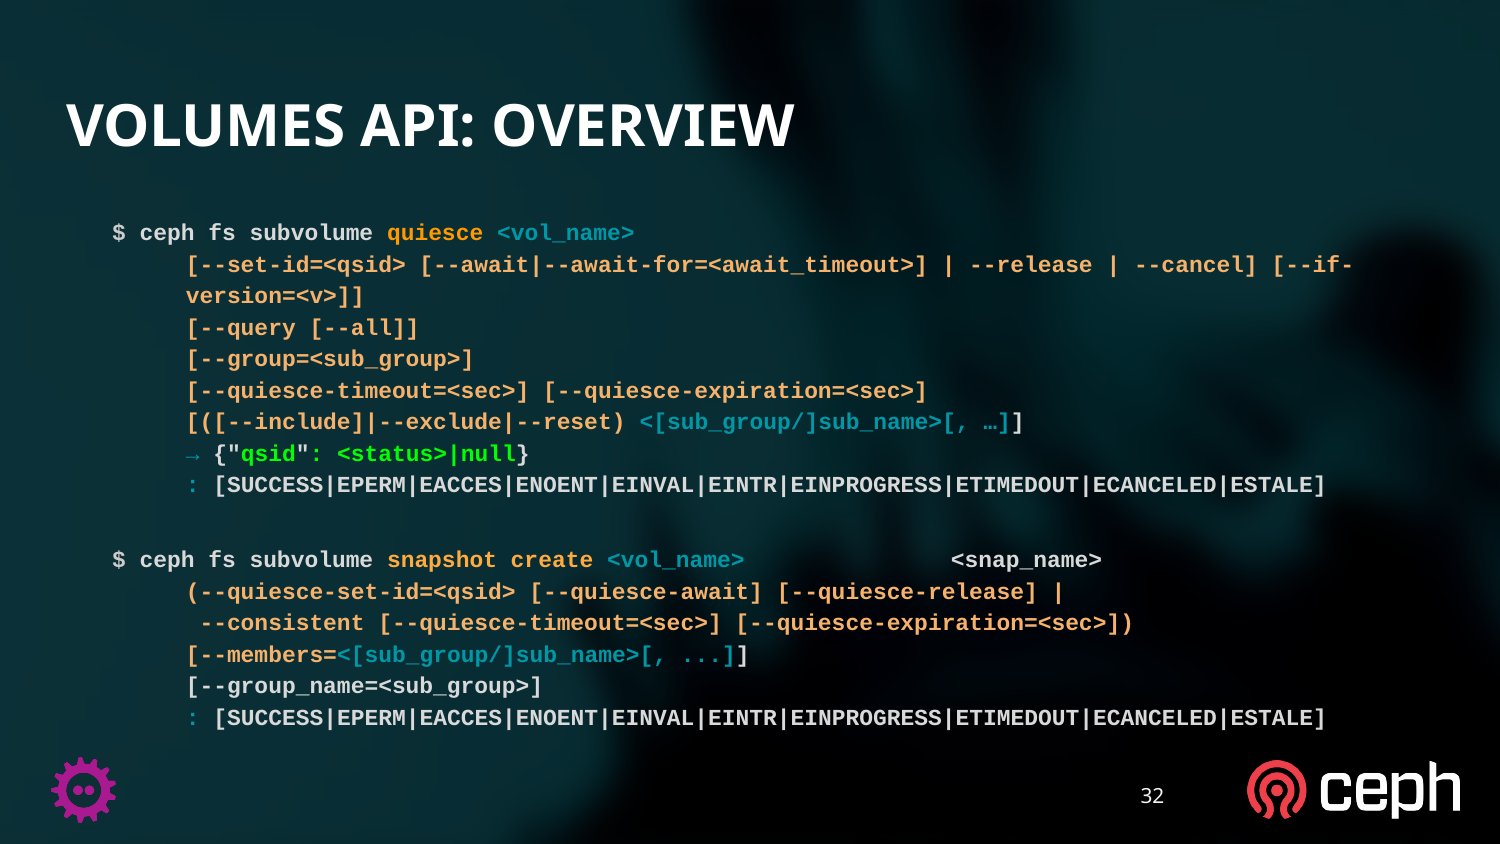

# VOLUMES API: OVERVIEW
$ ceph fs subvolume quiesce <vol_name>
[--set-id=<qsid> [--await|--await-for=<await_timeout>] | --release | --cancel] [--if-version=<v>]]
[--query [--all]]
[--group=<sub_group>]
[--quiesce-timeout=<sec>] [--quiesce-expiration=<sec>]
[([--include]|--exclude|--reset) <[sub_group/]sub_name>[, …]]
→ {"qsid": <status>|null}
: [SUCCESS|EPERM|EACCES|ENOENT|EINVAL|EINTR|EINPROGRESS|ETIMEDOUT|ECANCELED|ESTALE]
$ ceph fs subvolume snapshot create <vol_name> <snap_name>
(--quiesce-set-id=<qsid> [--quiesce-await] [--quiesce-release] |
 --consistent [--quiesce-timeout=<sec>] [--quiesce-expiration=<sec>])
[--members=<[sub_group/]sub_name>[, ...]]
[--group_name=<sub_group>]
: [SUCCESS|EPERM|EACCES|ENOENT|EINVAL|EINTR|EINPROGRESS|ETIMEDOUT|ECANCELED|ESTALE]